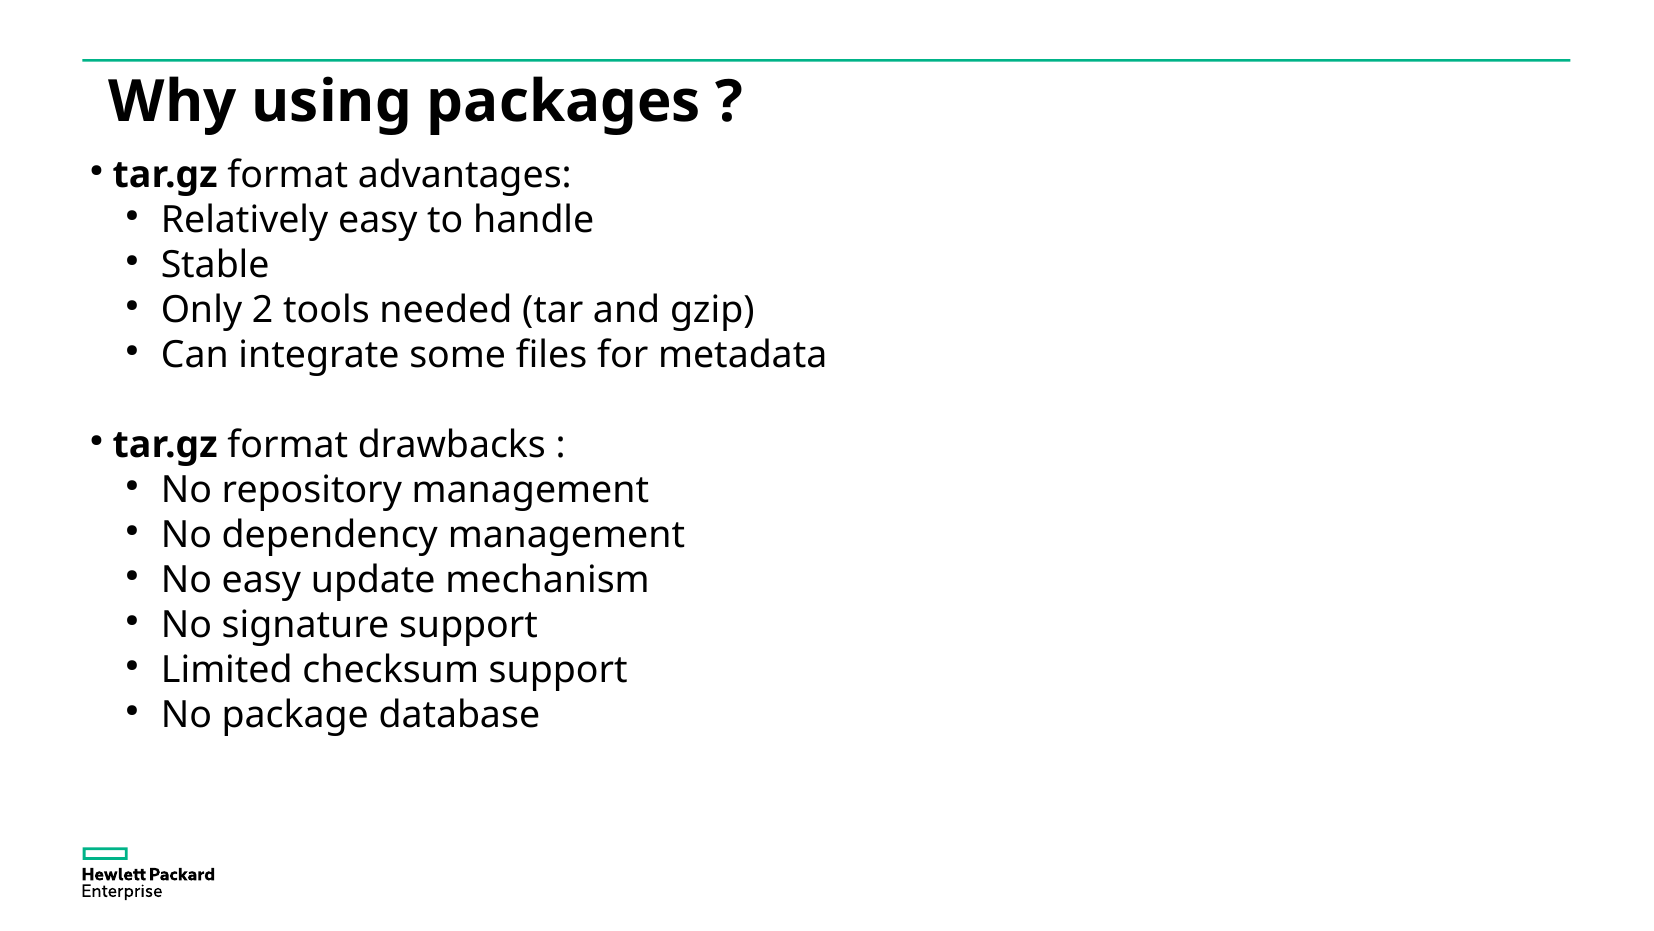

# Why using packages ?
 tar.gz format advantages:
Relatively easy to handle
Stable
Only 2 tools needed (tar and gzip)
Can integrate some files for metadata
 tar.gz format drawbacks :
No repository management
No dependency management
No easy update mechanism
No signature support
Limited checksum support
No package database